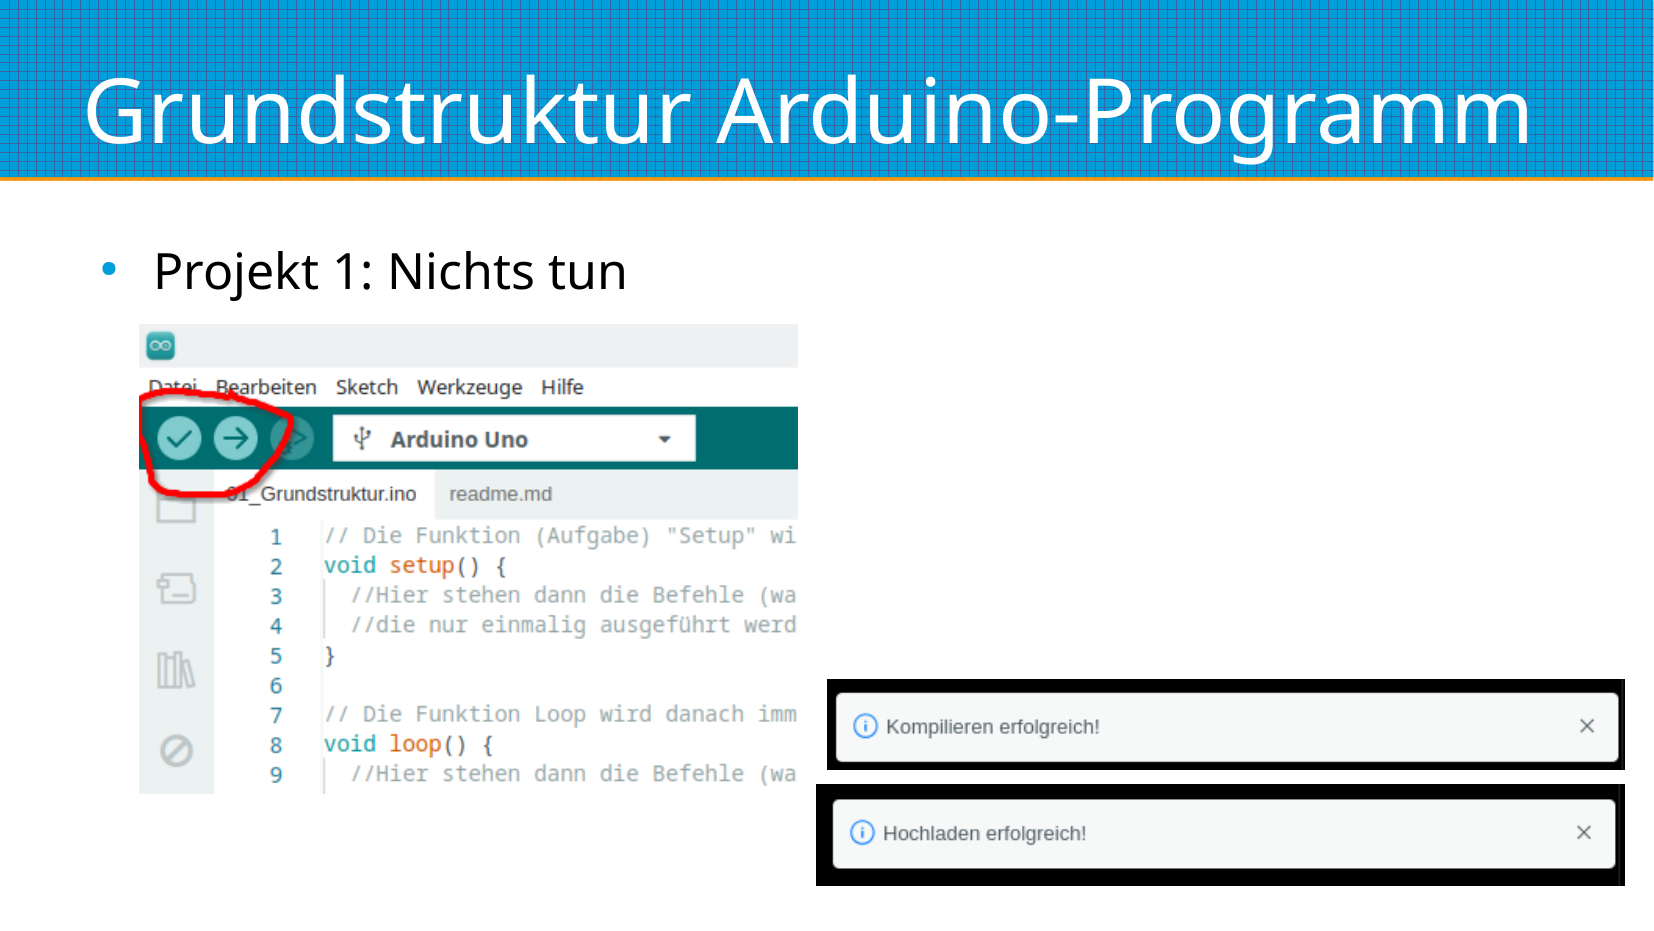

# Grundstruktur Arduino-Programm
Projekt 1: Nichts tun